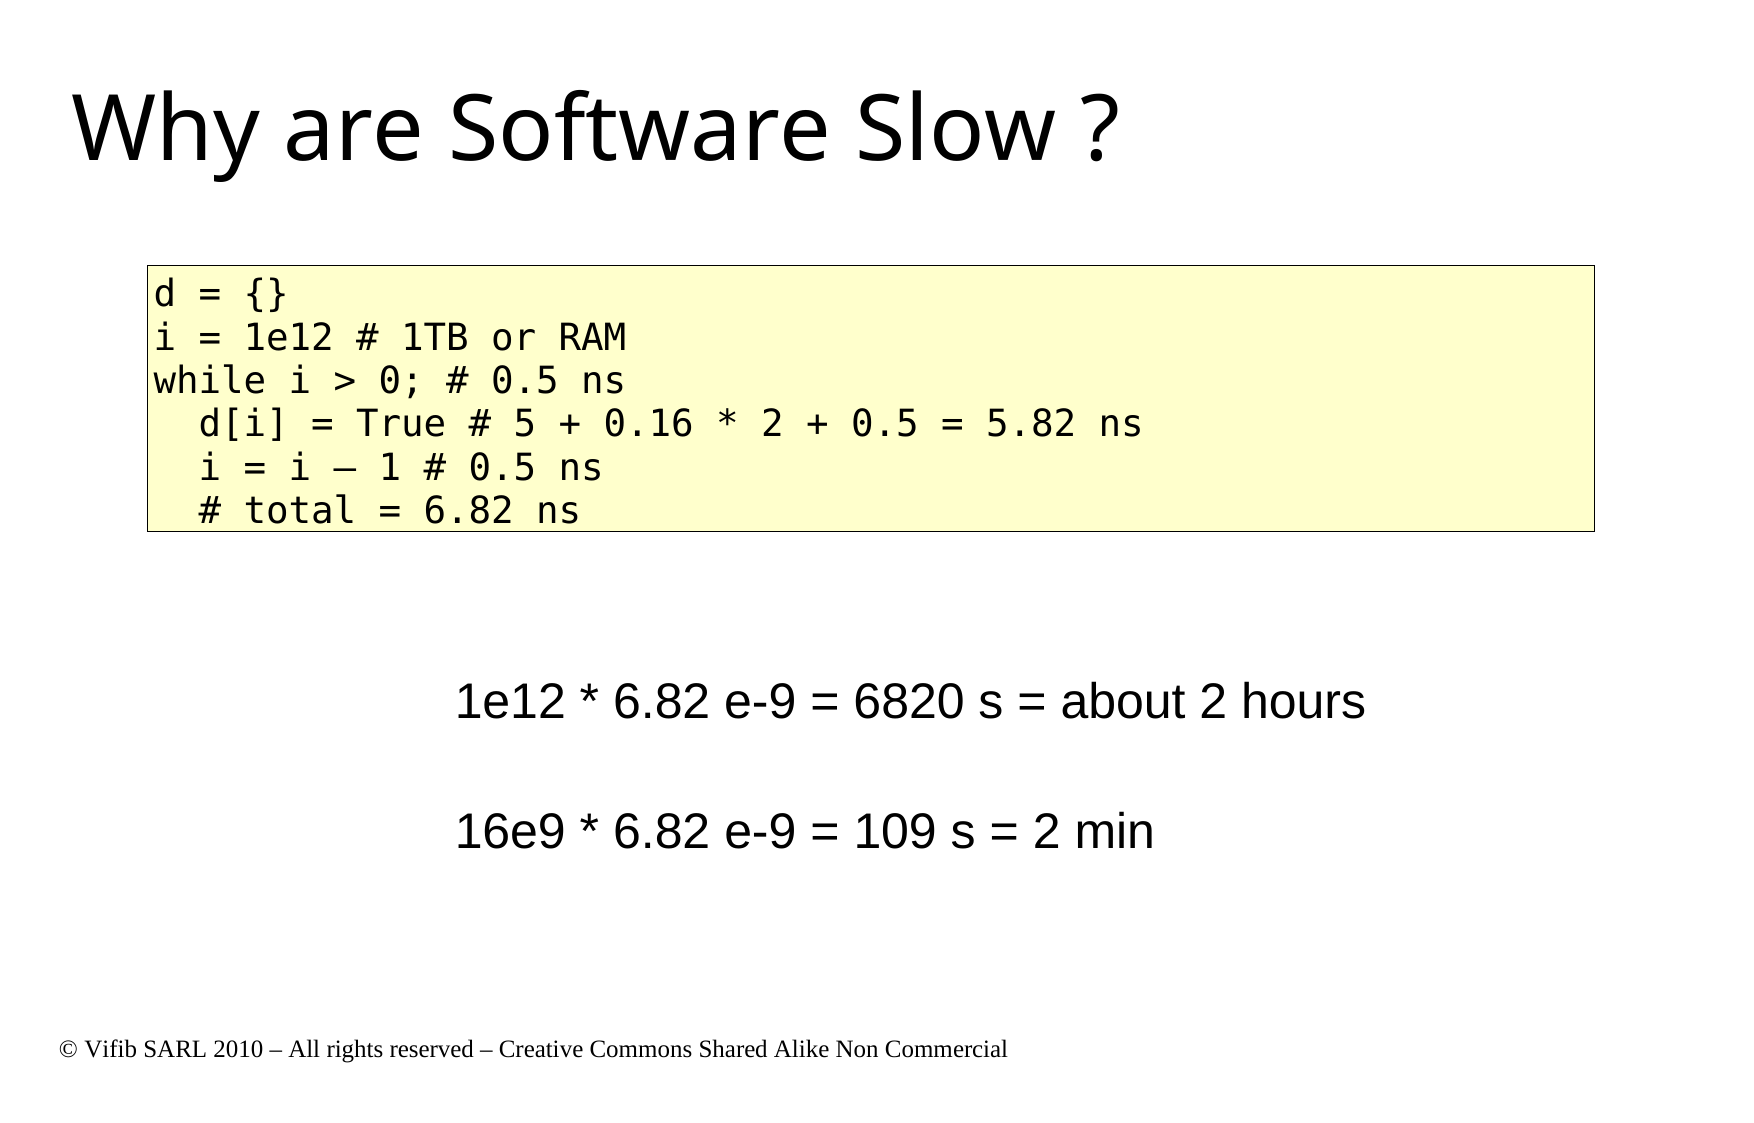

# Why are Software Slow ?
d = {}
i = 1e12 # 1TB or RAM
while i > 0; # 0.5 ns
 d[i] = True # 5 + 0.16 * 2 + 0.5 = 5.82 ns
 i = i – 1 # 0.5 ns
 # total = 6.82 ns
1e12 * 6.82 e-9 = 6820 s = about 2 hours
16e9 * 6.82 e-9 = 109 s = 2 min